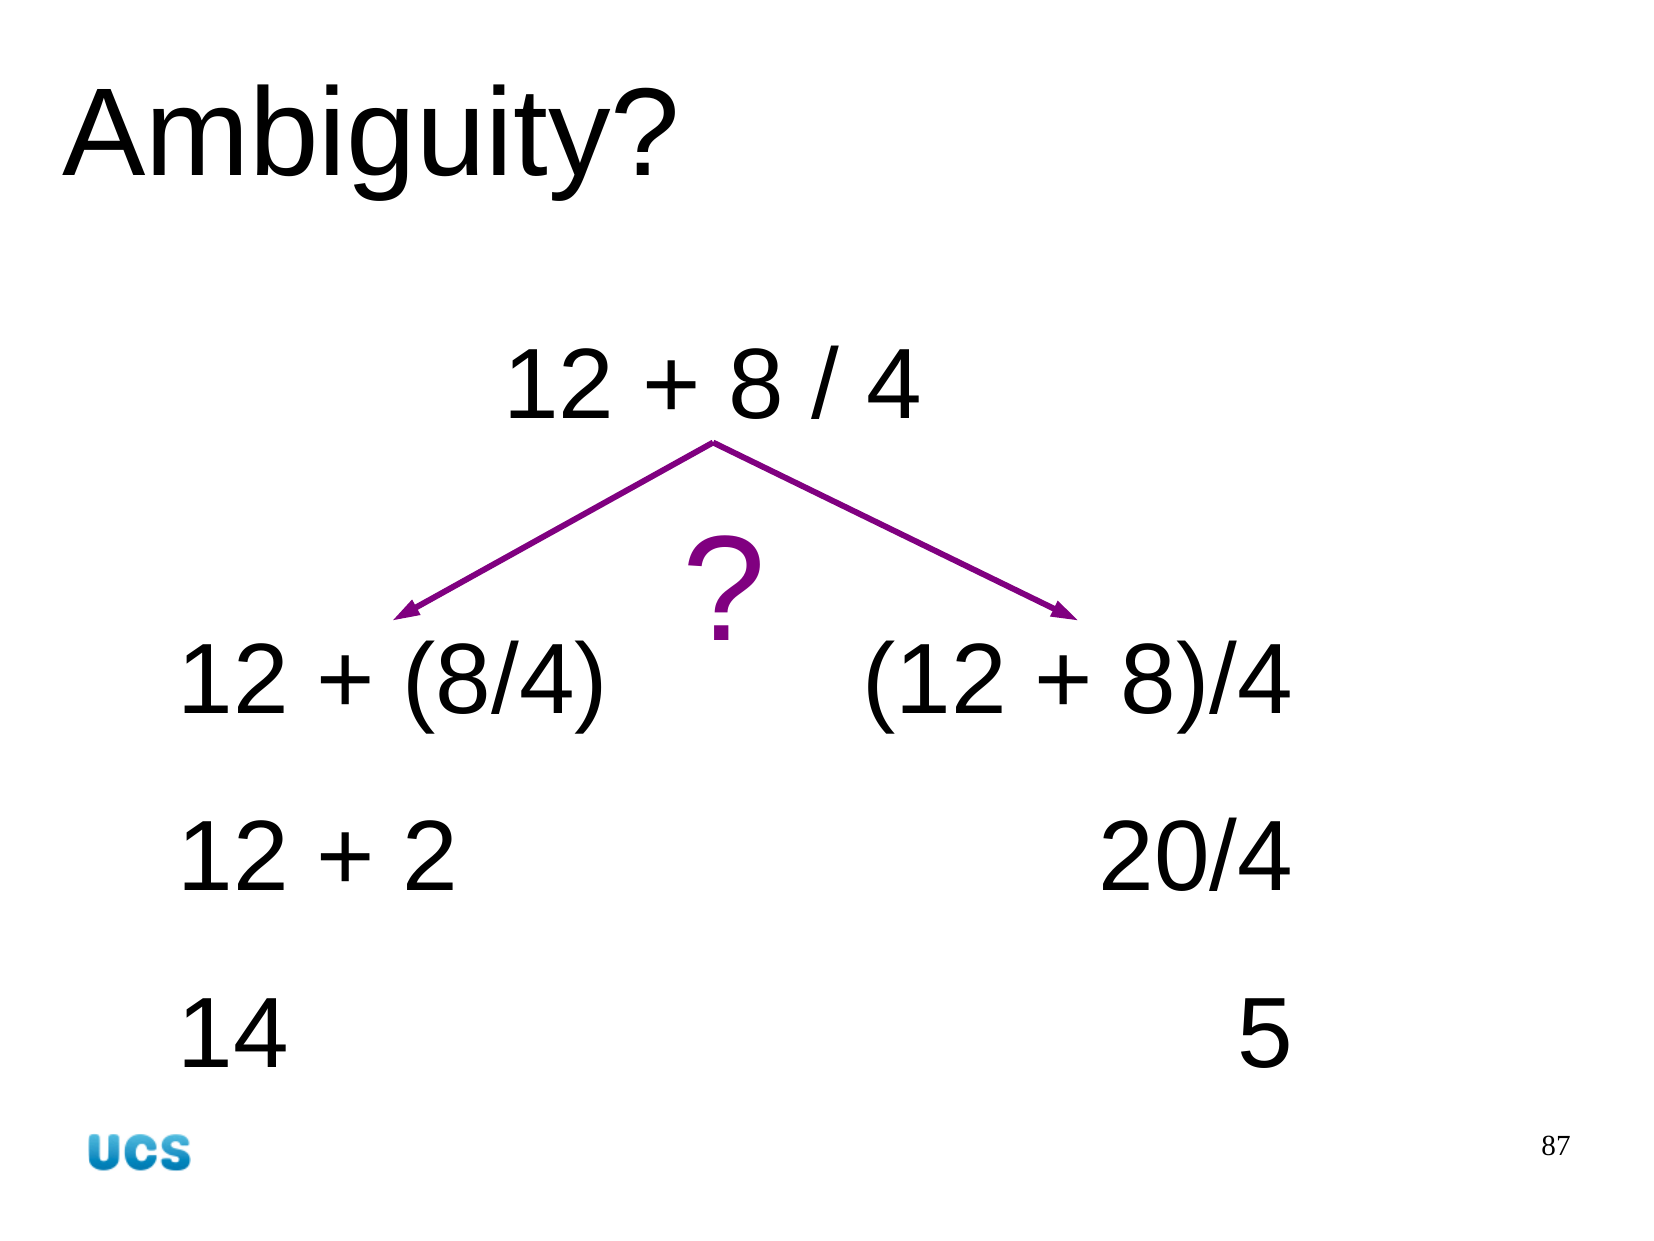

Ambiguity?
12 + 8 / 4
?
12 + (8/4)
(12 + 8)/4
12 + 2
20/4
14
5
87